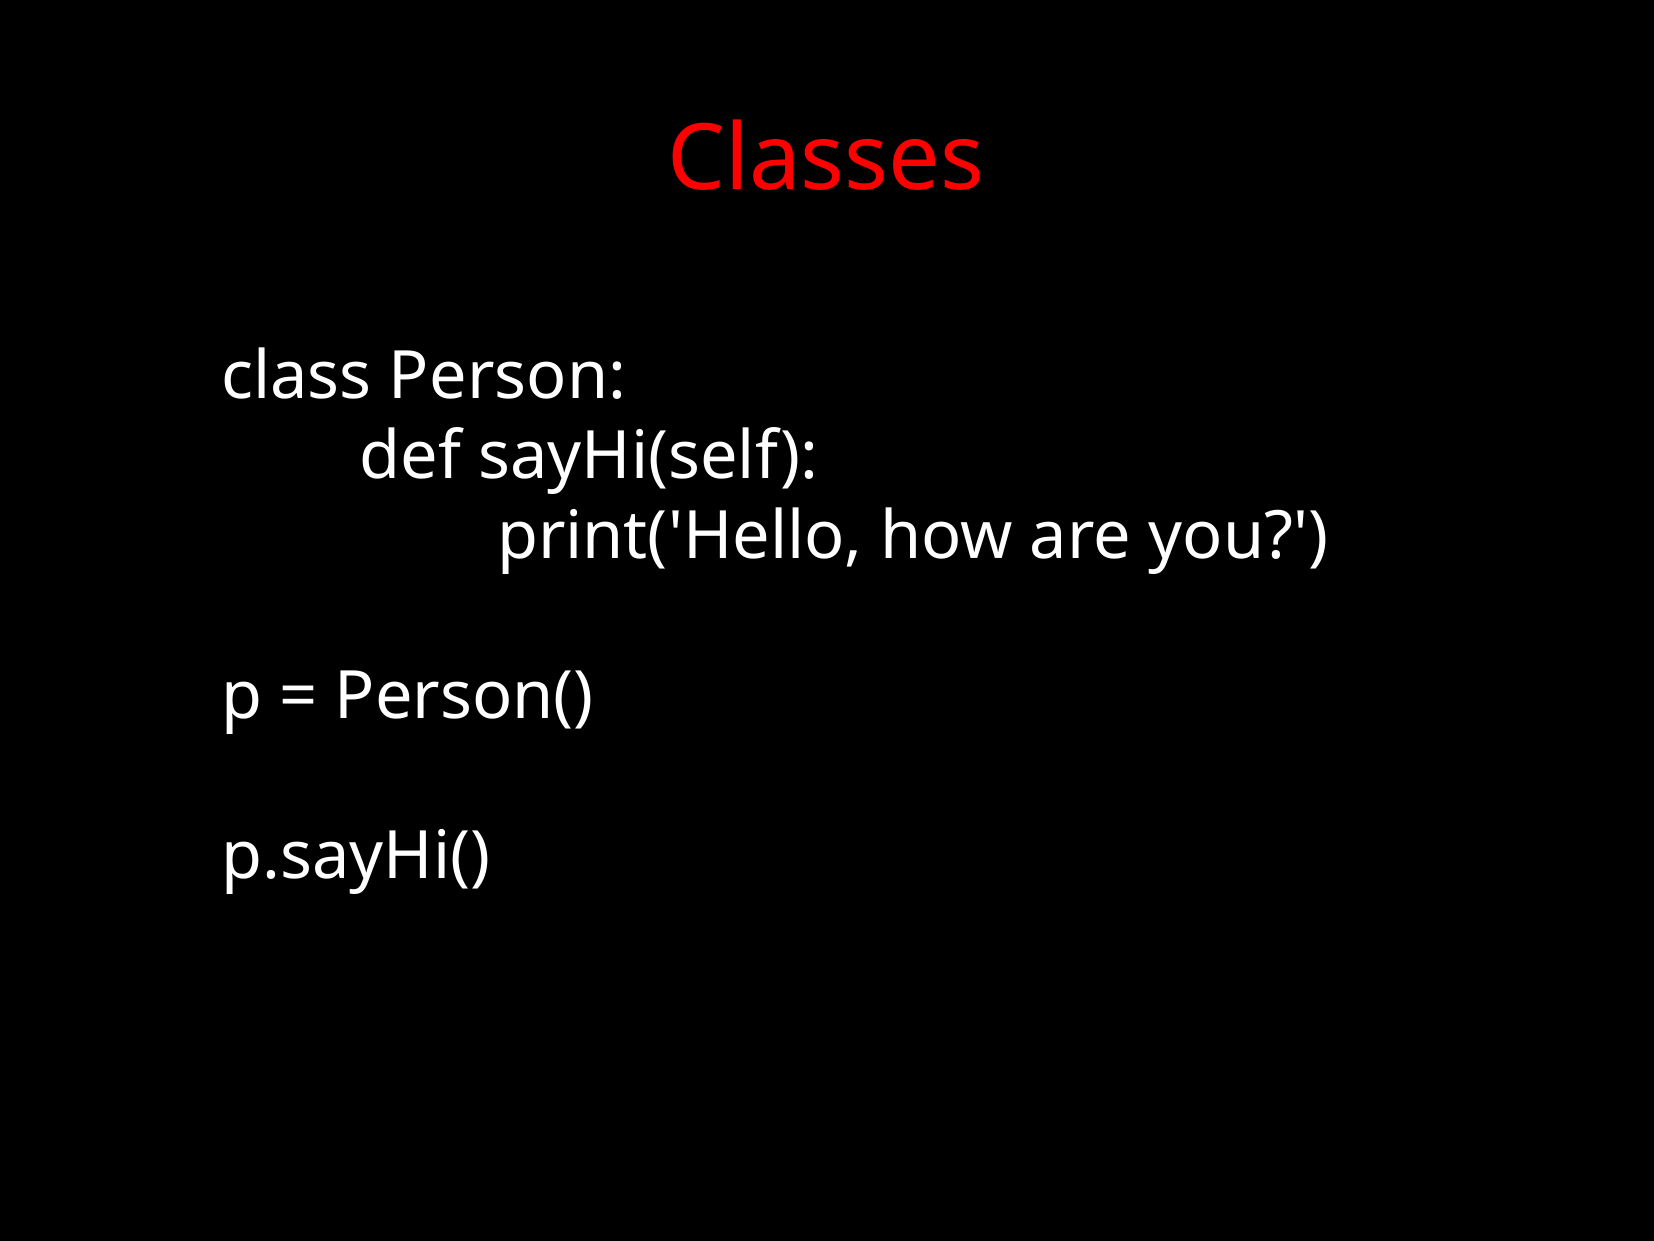

# Classes
class Person:
 def sayHi(self):
 print('Hello, how are you?')
p = Person()
p.sayHi()